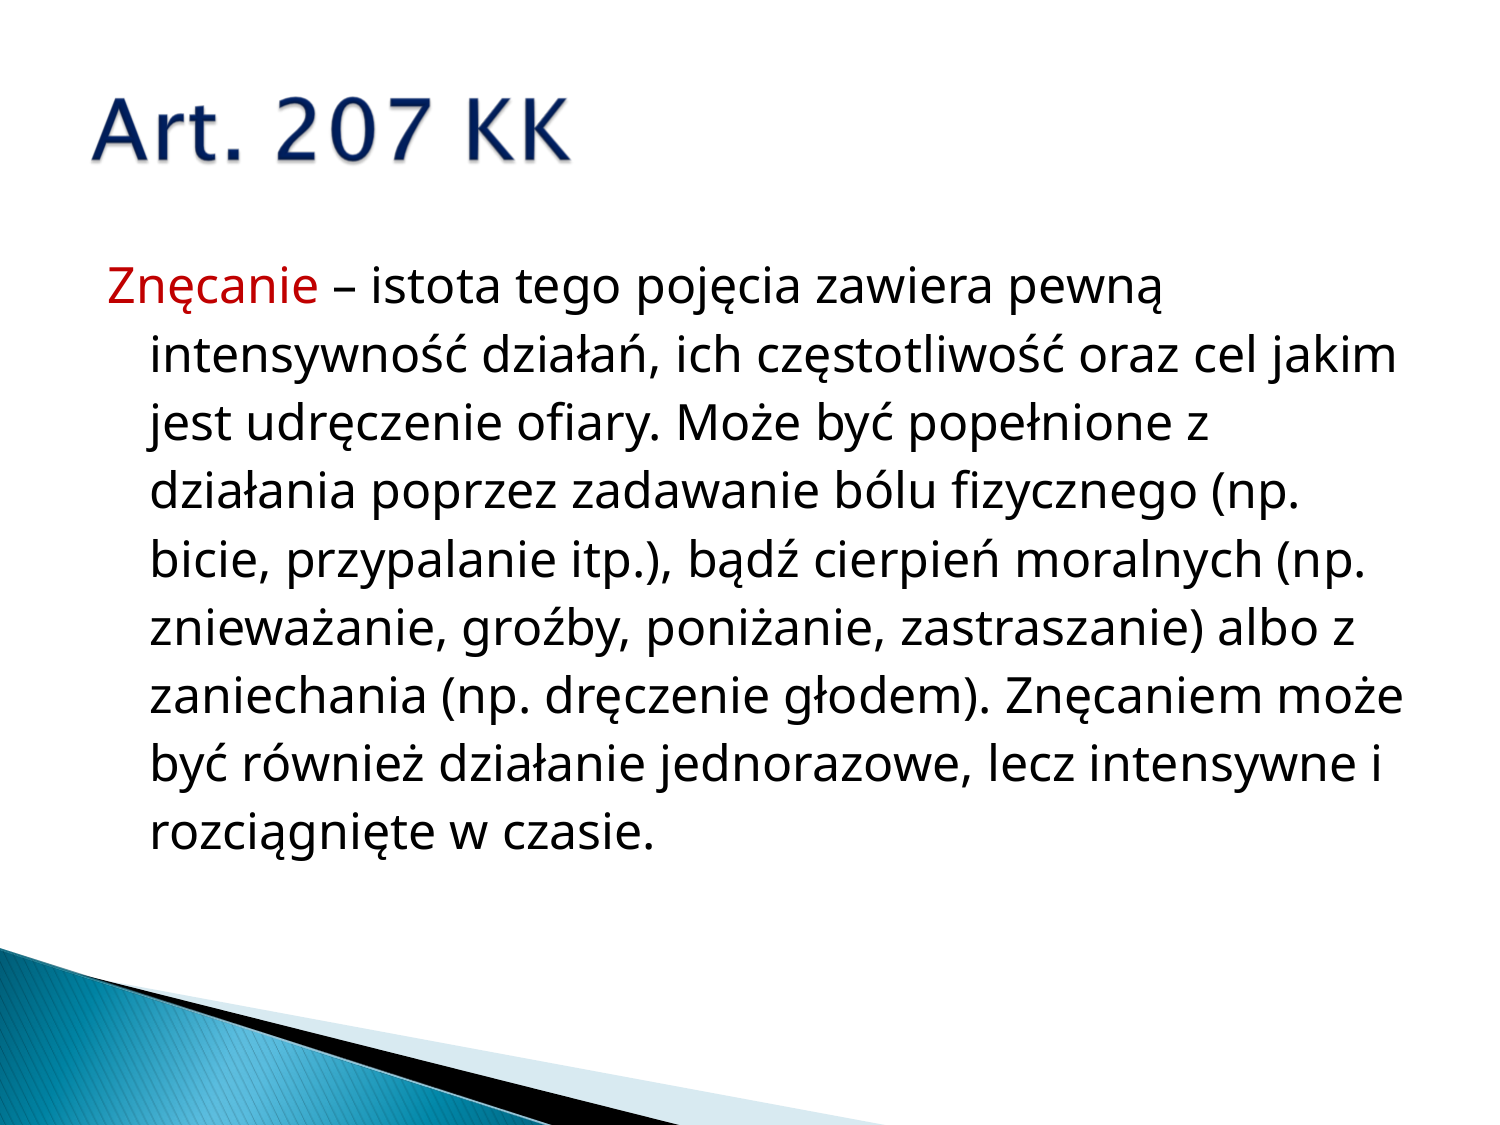

# Znęcanie – istota tego pojęcia zawiera pewną intensywność działań, ich częstotliwość oraz cel jakim jest udręczenie ofiary. Może być popełnione z działania poprzez zadawanie bólu fizycznego (np. bicie, przypalanie itp.), bądź cierpień moralnych (np. znieważanie, groźby, poniżanie, zastraszanie) albo z zaniechania (np. dręczenie głodem). Znęcaniem może być również działanie jednorazowe, lecz intensywne i rozciągnięte w czasie.